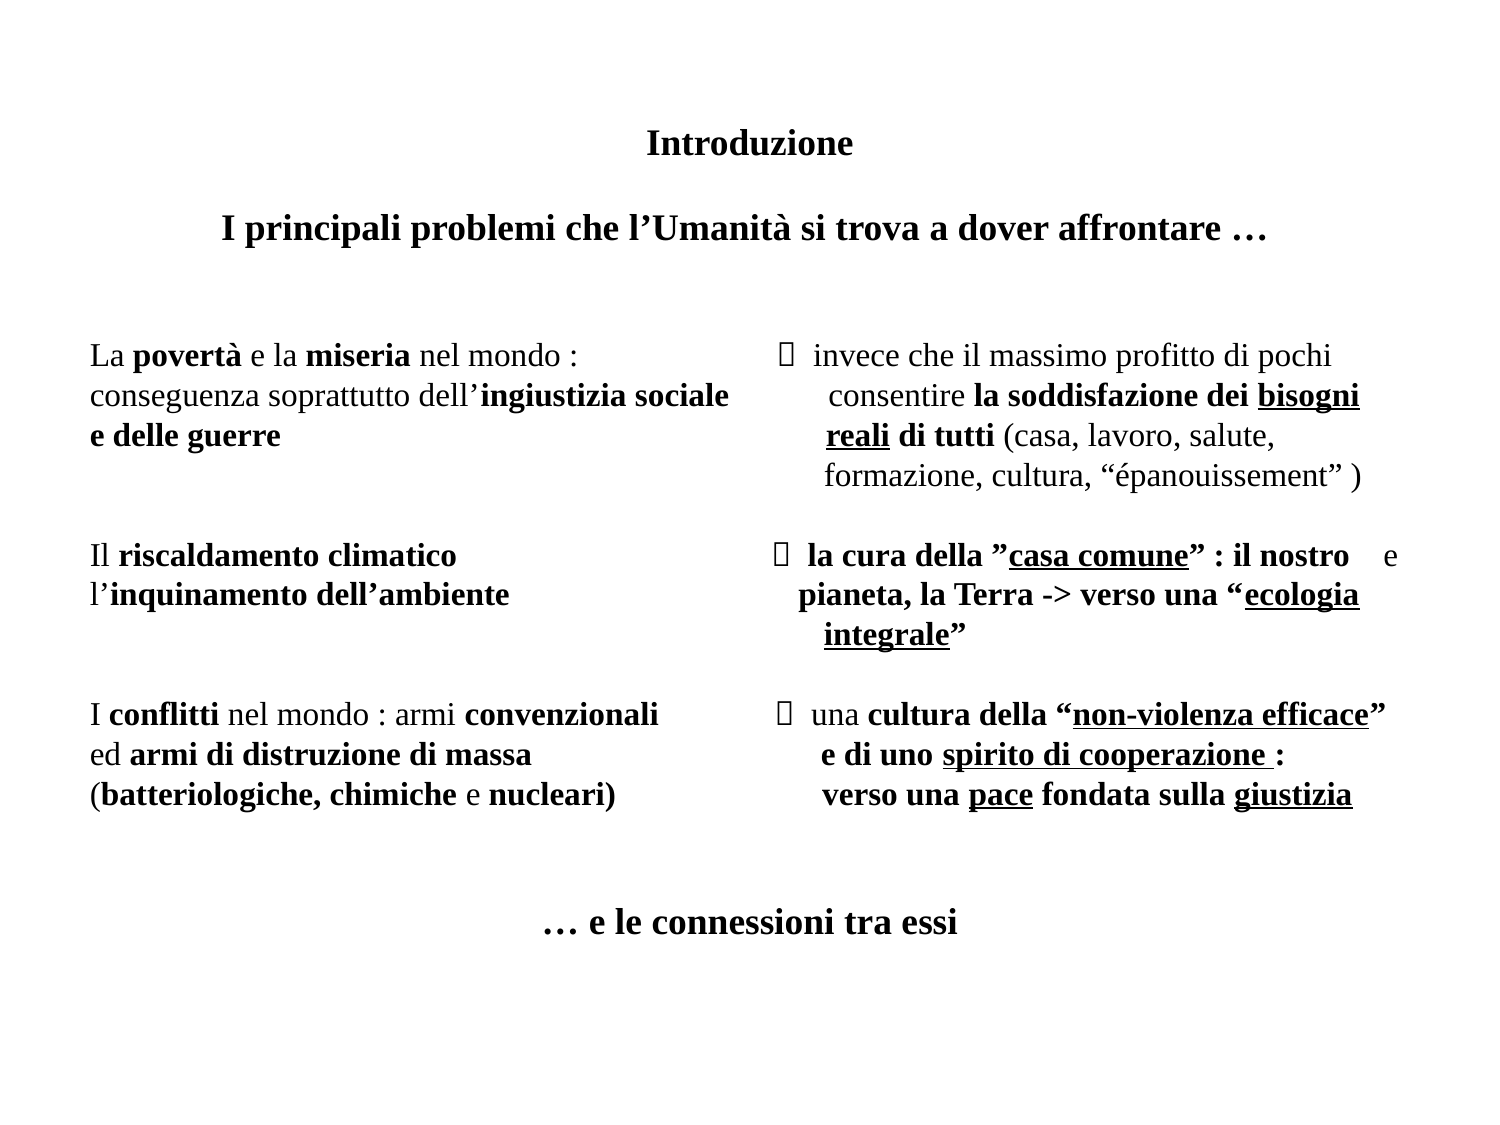

# Introduzione
I principali problemi che l’Umanità si trova a dover affrontare …
La povertà e la miseria nel mondo :  invece che il massimo profitto di pochi conseguenza soprattutto dell’ingiustizia sociale consentire la soddisfazione dei bisogni
e delle guerre reali di tutti (casa, lavoro, salute,
 formazione, cultura, “épanouissement” )
Il riscaldamento climatico  la cura della ”casa comune” : il nostro e l’inquinamento dell’ambiente pianeta, la Terra -> verso una “ecologia
 integrale”
I conflitti nel mondo : armi convenzionali  una cultura della “non-violenza efficace”
ed armi di distruzione di massa e di uno spirito di cooperazione :
(batteriologiche, chimiche e nucleari) verso una pace fondata sulla giustizia
… e le connessioni tra essi